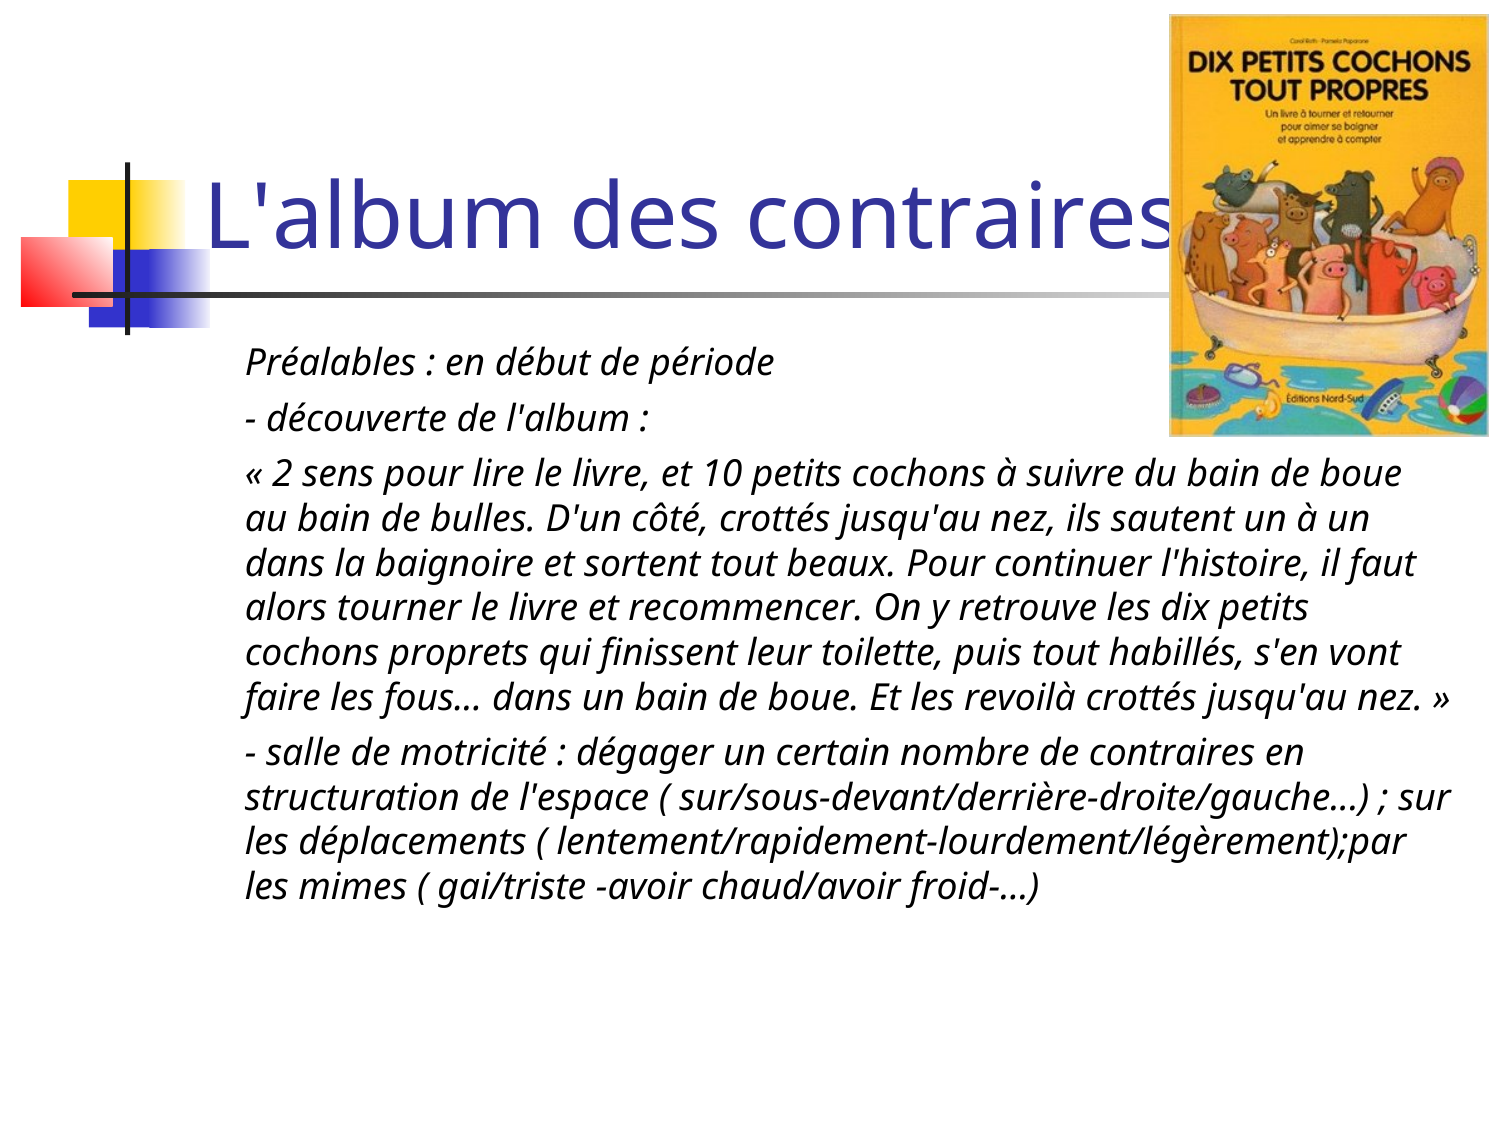

# L'album des contraires
Préalables : en début de période
- découverte de l'album :
« 2 sens pour lire le livre, et 10 petits cochons à suivre du bain de boue au bain de bulles. D'un côté, crottés jusqu'au nez, ils sautent un à un dans la baignoire et sortent tout beaux. Pour continuer l'histoire, il faut alors tourner le livre et recommencer. On y retrouve les dix petits cochons proprets qui finissent leur toilette, puis tout habillés, s'en vont faire les fous... dans un bain de boue. Et les revoilà crottés jusqu'au nez. »
- salle de motricité : dégager un certain nombre de contraires en structuration de l'espace ( sur/sous-devant/derrière-droite/gauche...) ; sur les déplacements ( lentement/rapidement-lourdement/légèrement);par les mimes ( gai/triste -avoir chaud/avoir froid-...)